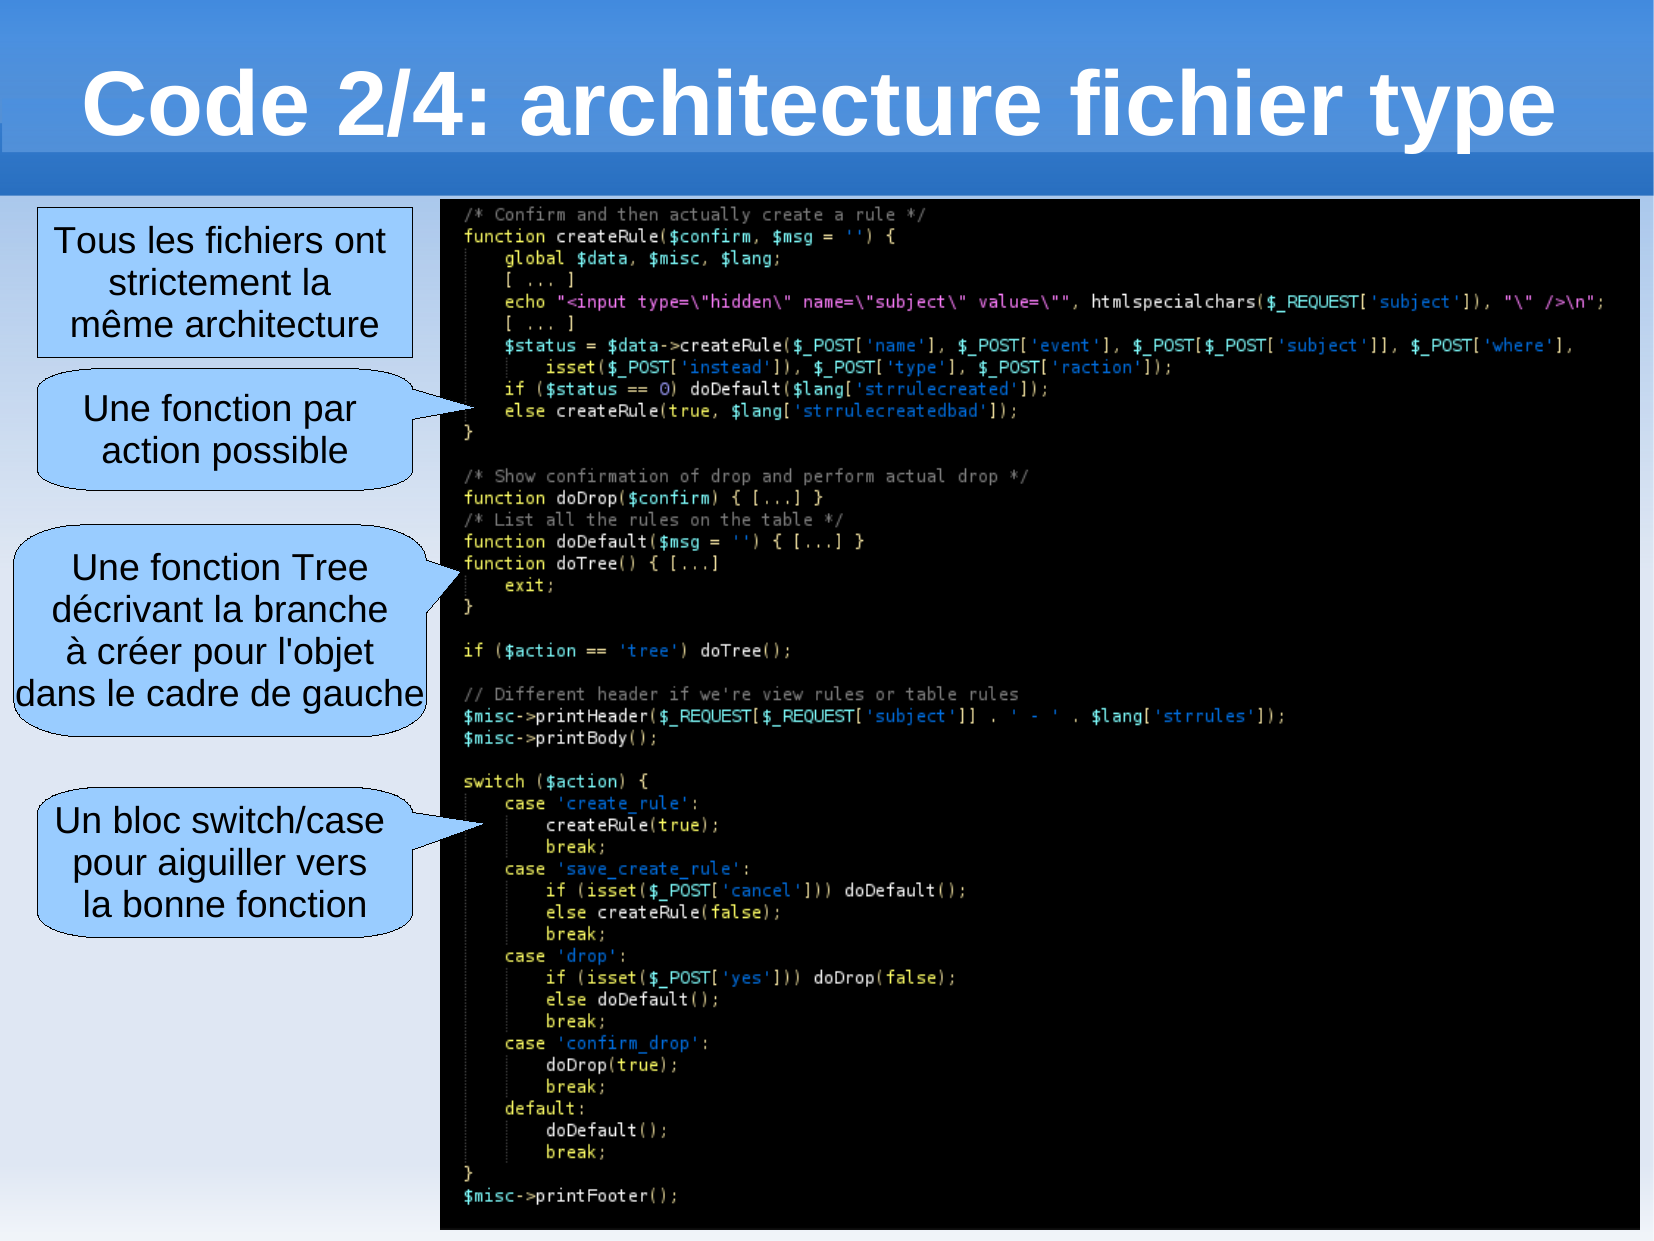

# Code 2/4: architecture fichier type
Tous les fichiers ont
strictement la
même architecture
Une fonction par
action possible
Une fonction Tree
décrivant la branche
à créer pour l'objet
dans le cadre de gauche
Un bloc switch/case
pour aiguiller vers
la bonne fonction